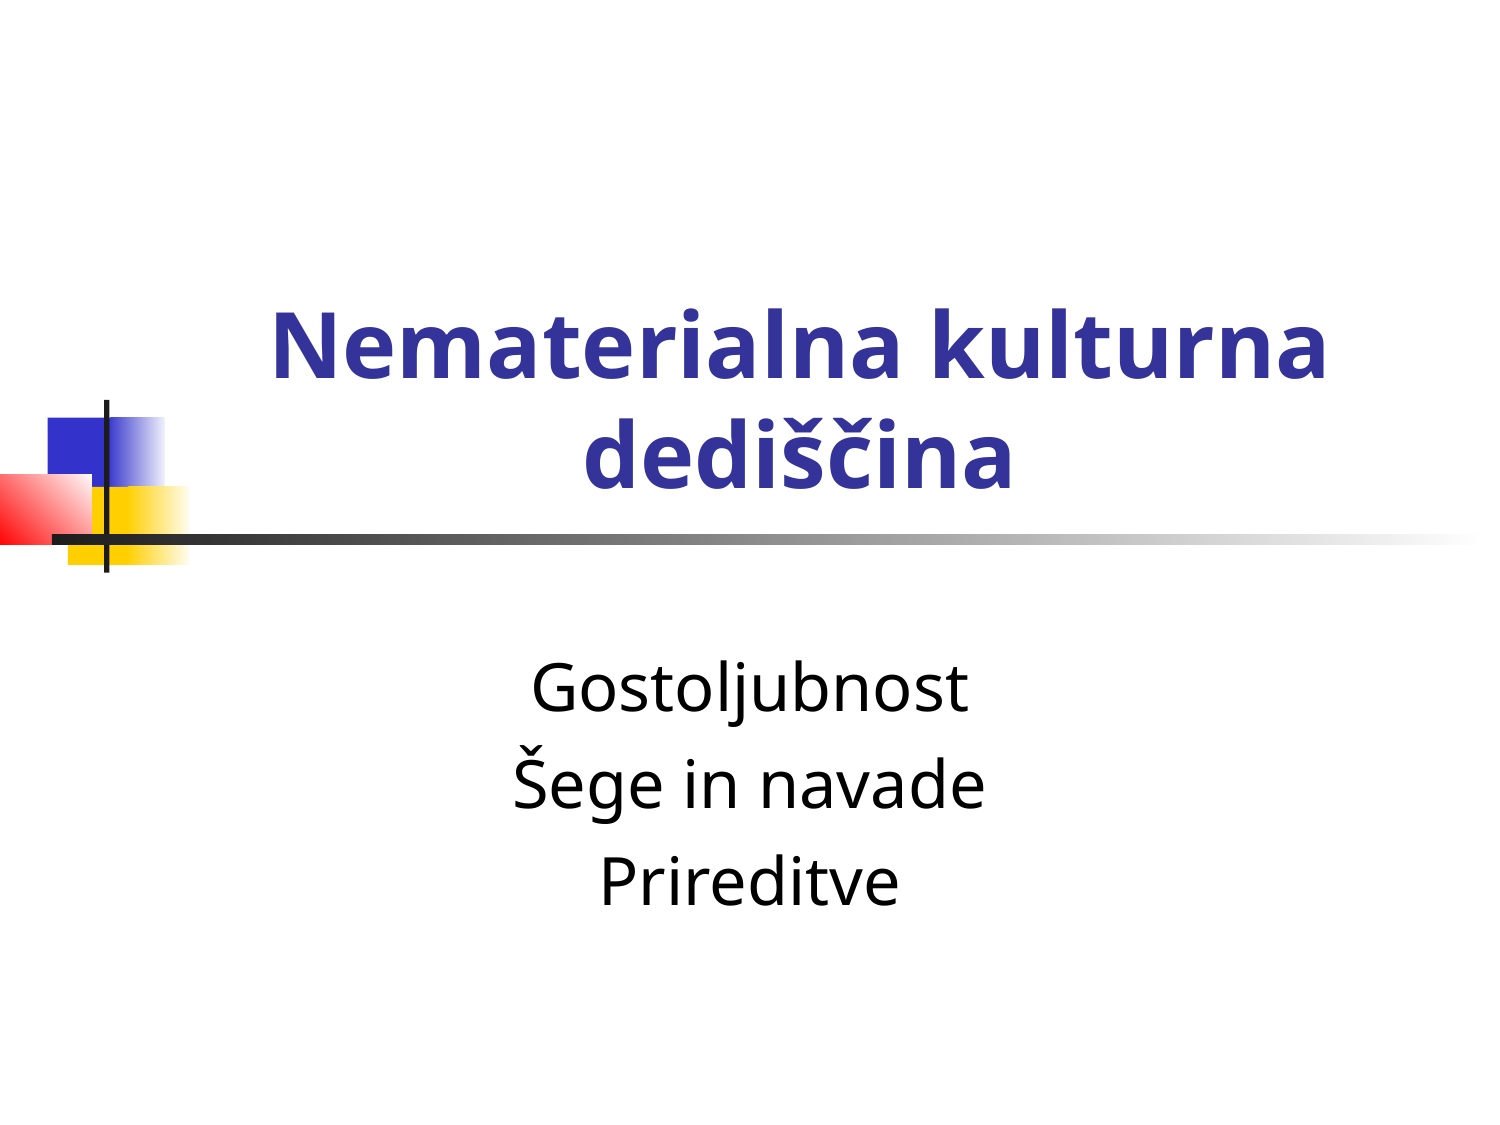

# Nematerialna kulturna dediščina
Gostoljubnost
Šege in navade
Prireditve